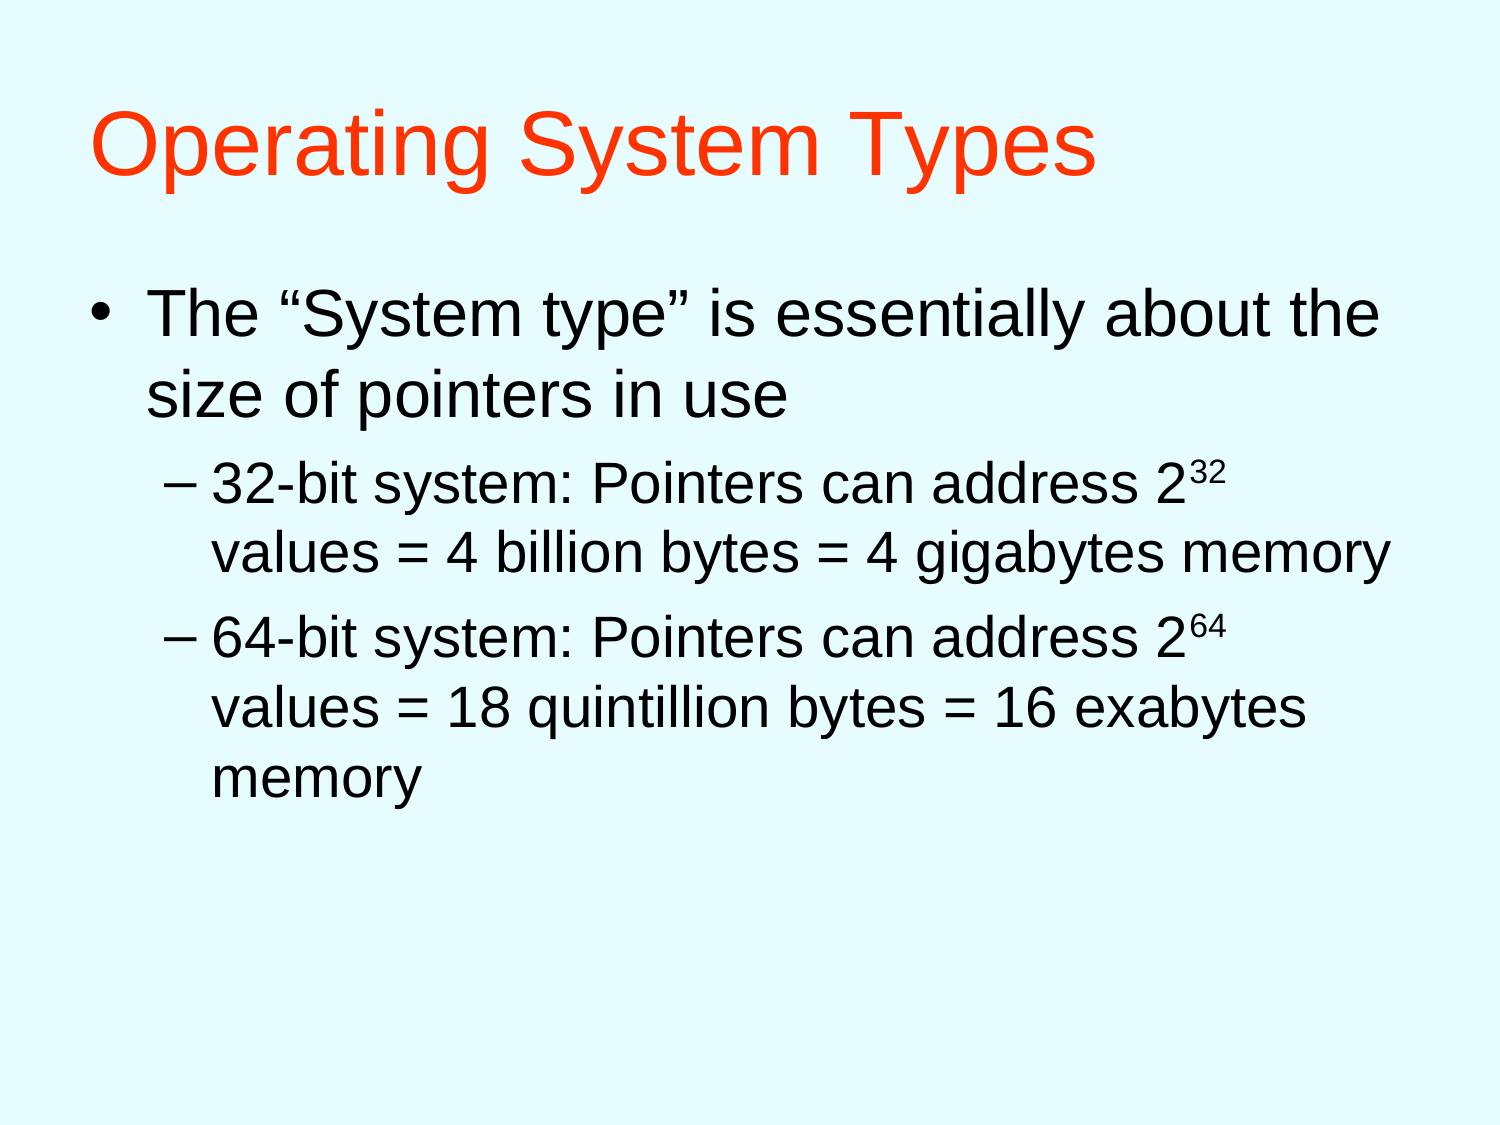

# Operating System Types
The “System type” is essentially about the size of pointers in use
32-bit system: Pointers can address 232 values = 4 billion bytes = 4 gigabytes memory
64-bit system: Pointers can address 264 values = 18 quintillion bytes = 16 exabytes memory